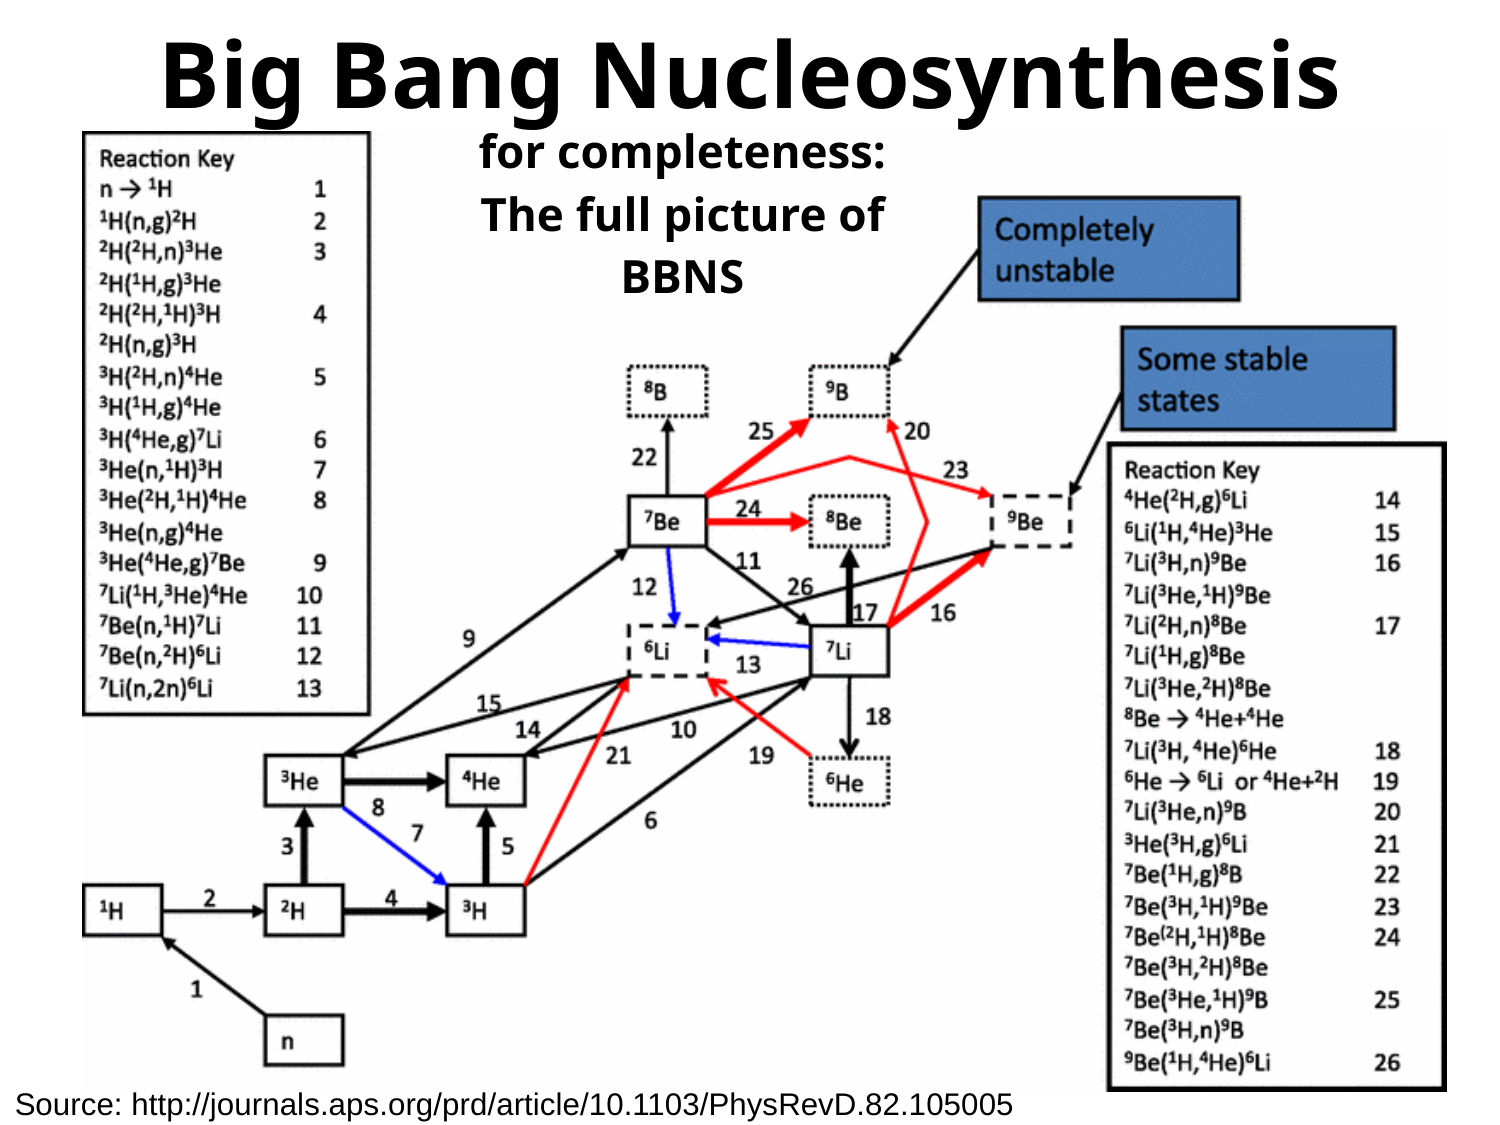

# Big Bang Nucleosynthesis
for completeness:
The full picture of BBNS
Source: http://journals.aps.org/prd/article/10.1103/PhysRevD.82.105005